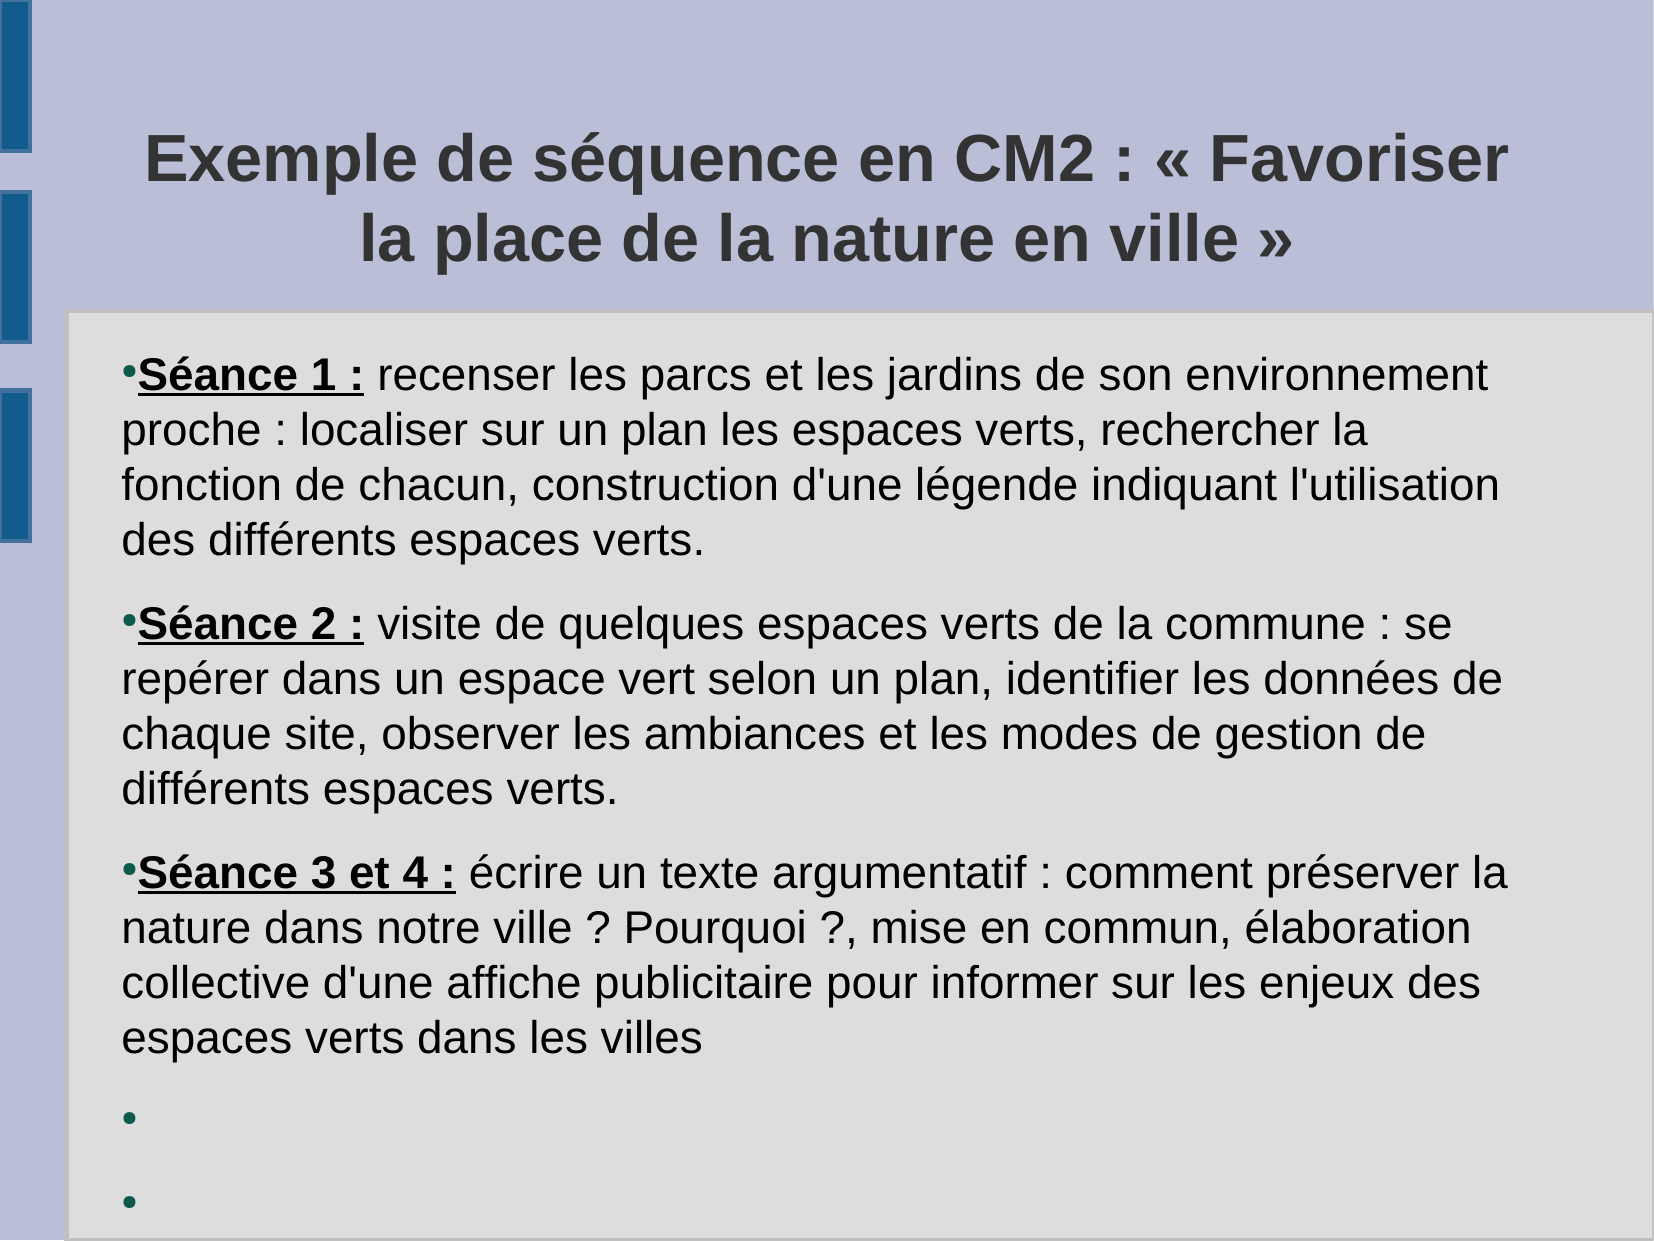

# Exemple de séquence en CM2 : « Favoriser la place de la nature en ville »
Séance 1 : recenser les parcs et les jardins de son environnement proche : localiser sur un plan les espaces verts, rechercher la fonction de chacun, construction d'une légende indiquant l'utilisation des différents espaces verts.
Séance 2 : visite de quelques espaces verts de la commune : se repérer dans un espace vert selon un plan, identifier les données de chaque site, observer les ambiances et les modes de gestion de différents espaces verts.
Séance 3 et 4 : écrire un texte argumentatif : comment préserver la nature dans notre ville ? Pourquoi ?, mise en commun, élaboration collective d'une affiche publicitaire pour informer sur les enjeux des espaces verts dans les villes